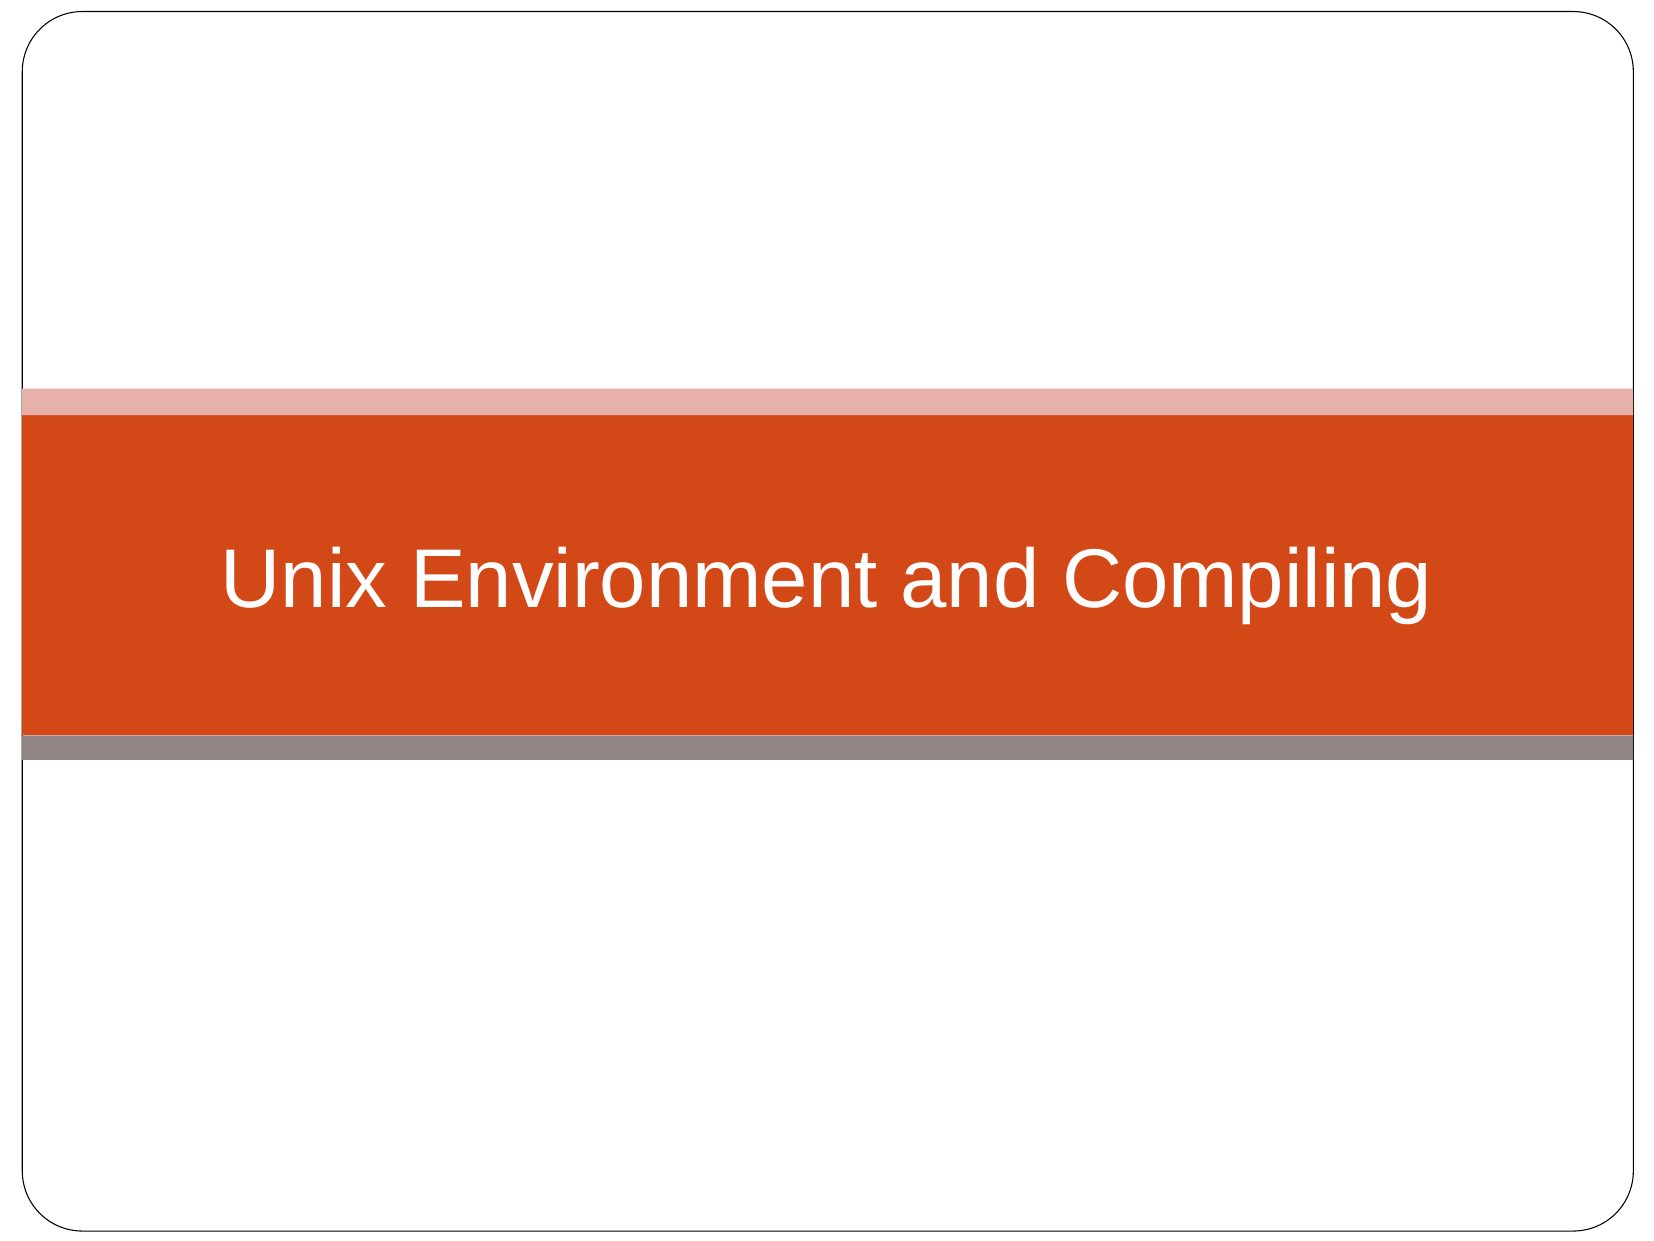

# Unix Environment and Compiling
Protection Levels and Constructors